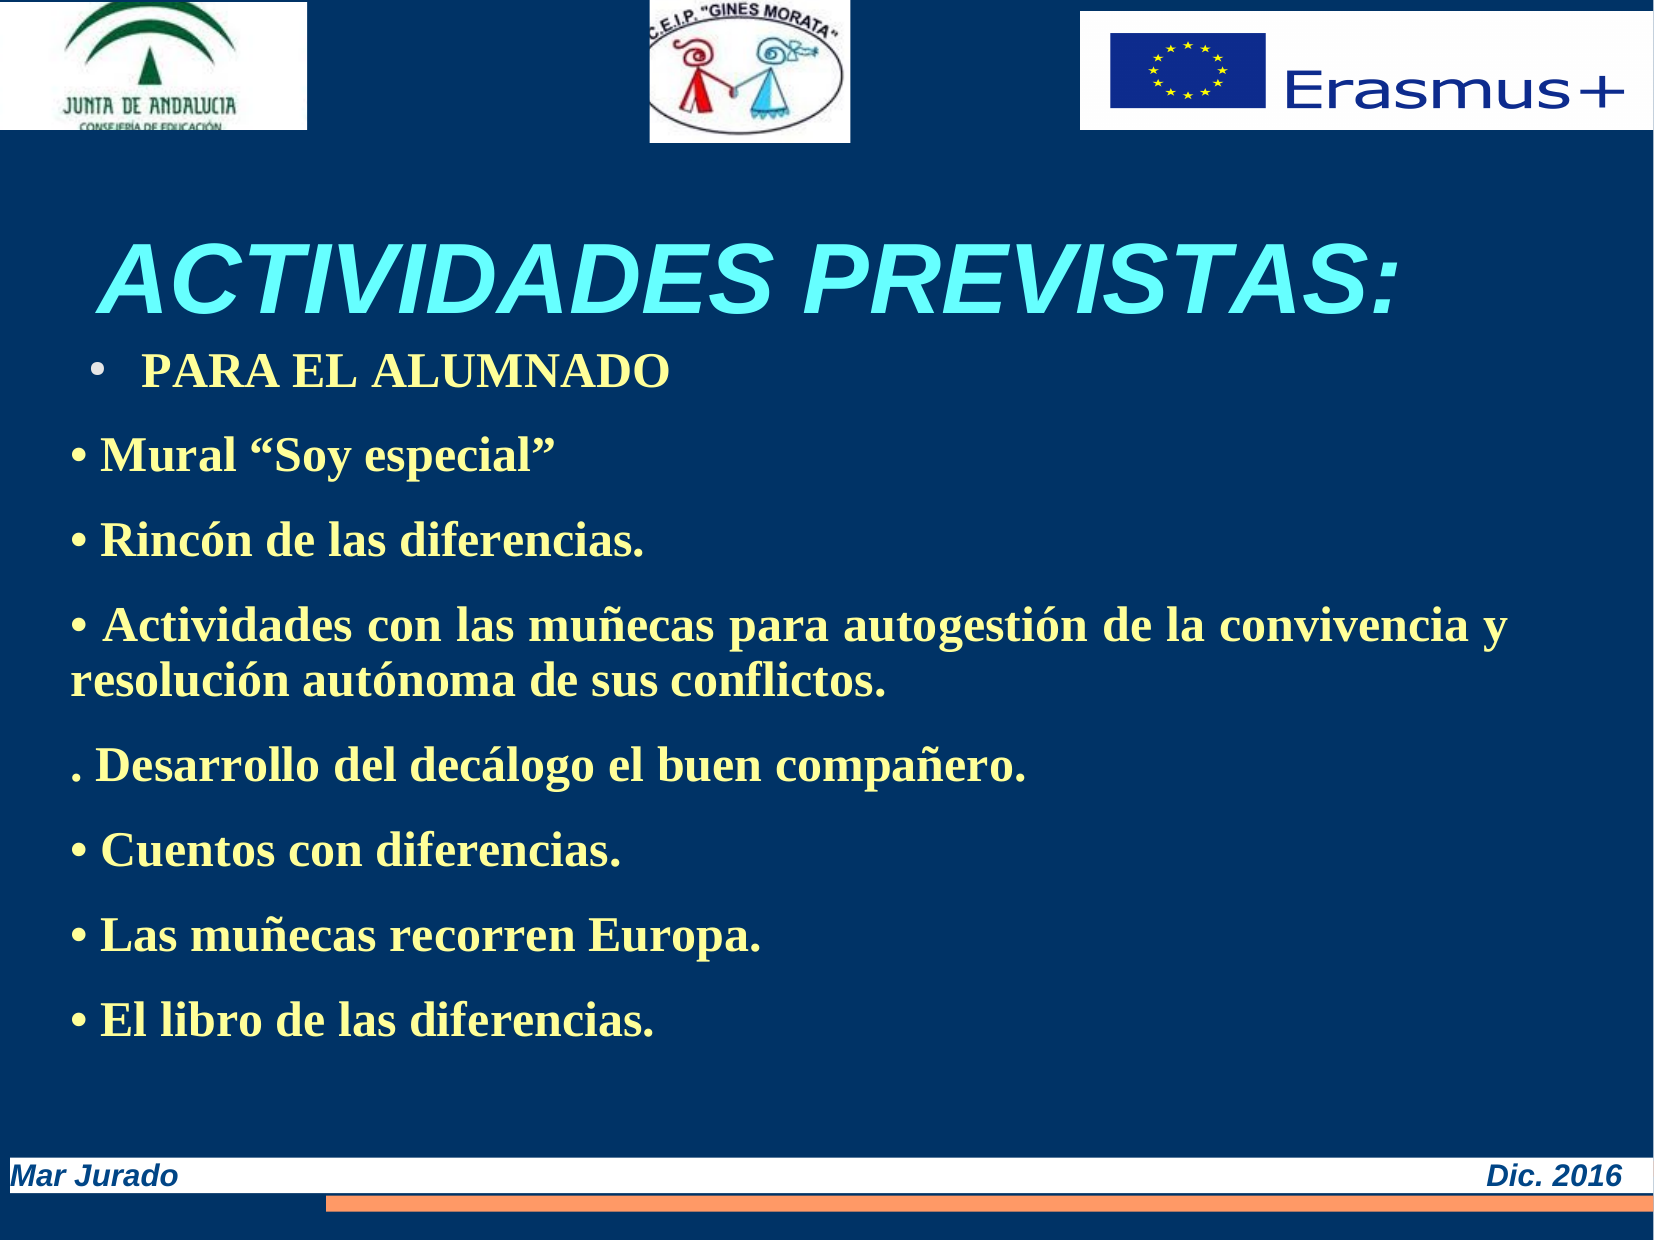

# ACTIVIDADES PREVISTAS:
PARA EL ALUMNADO
• Mural “Soy especial”
• Rincón de las diferencias.
• Actividades con las muñecas para autogestión de la convivencia y resolución autónoma de sus conflictos.
. Desarrollo del decálogo el buen compañero.
• Cuentos con diferencias.
• Las muñecas recorren Europa.
• El libro de las diferencias.
Mar Jurado																		Dic. 2016